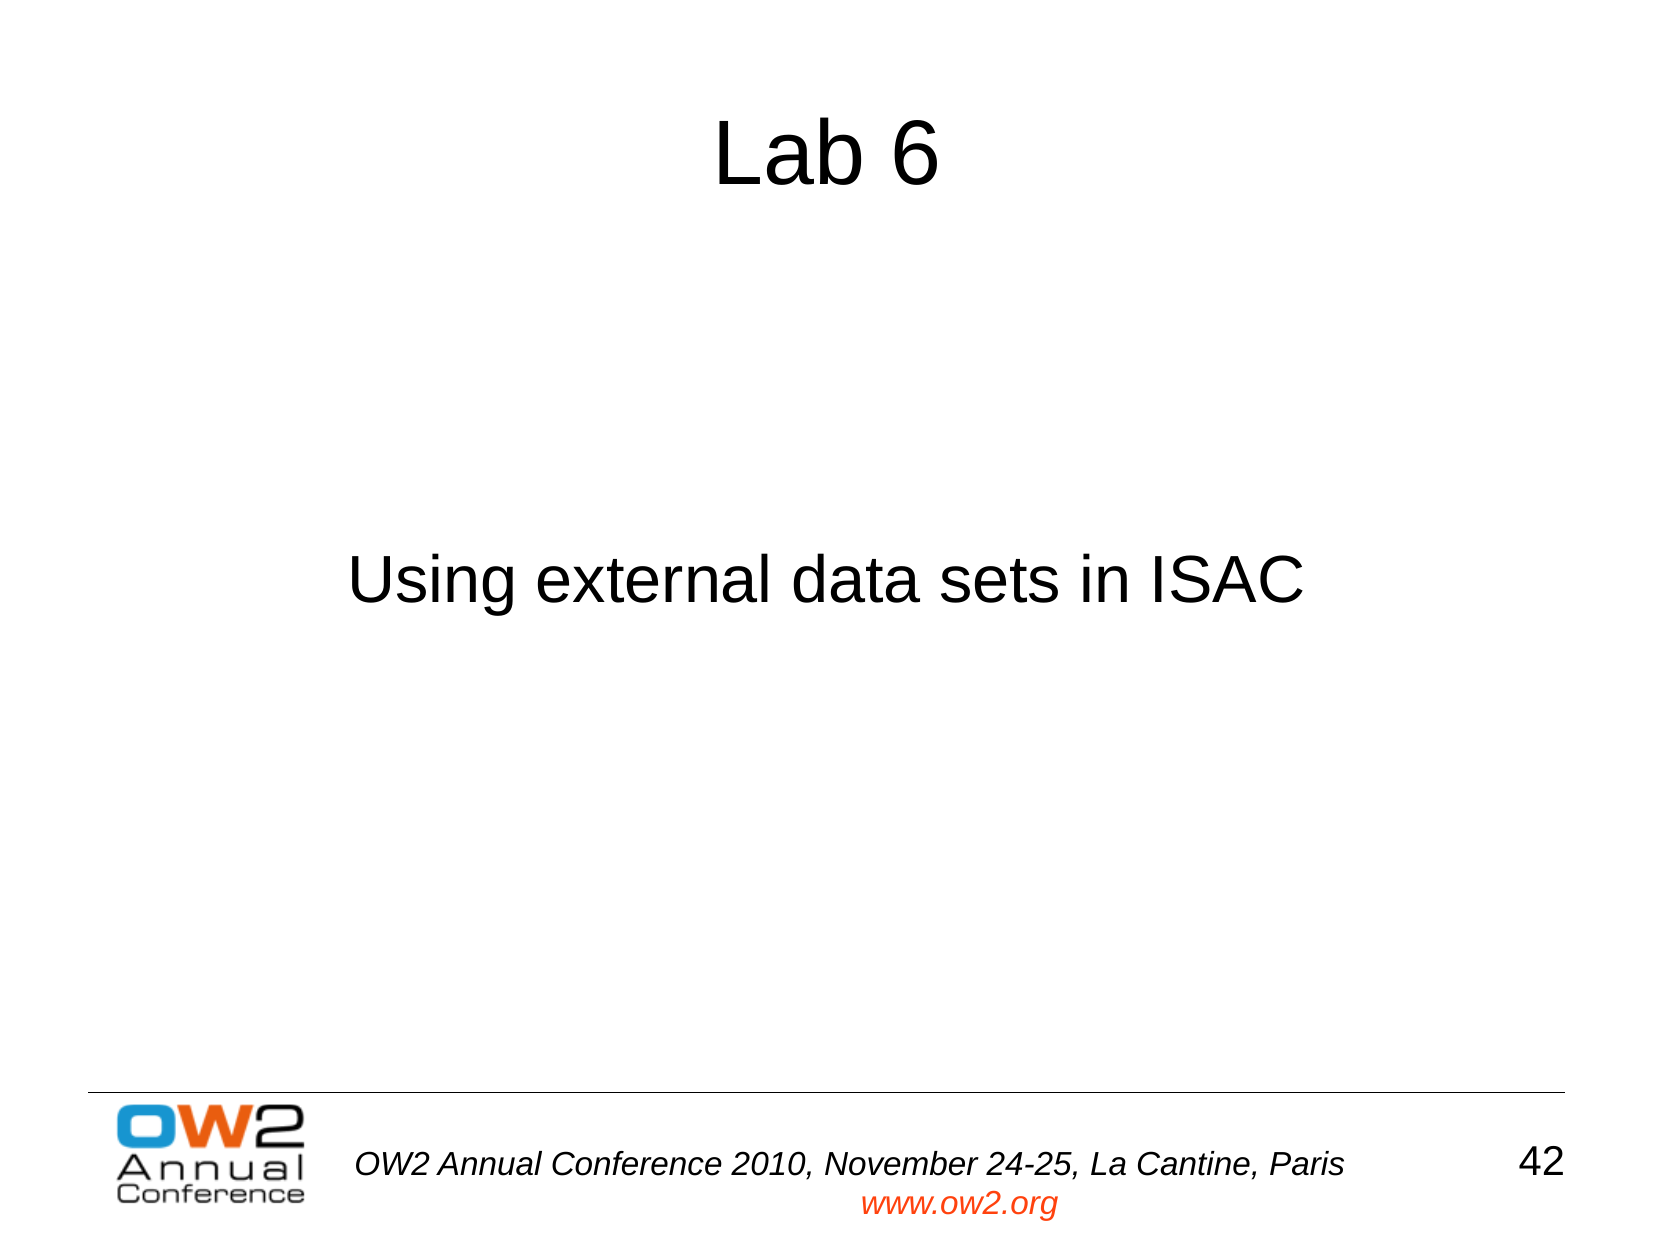

# Lab 6
Using external data sets in ISAC